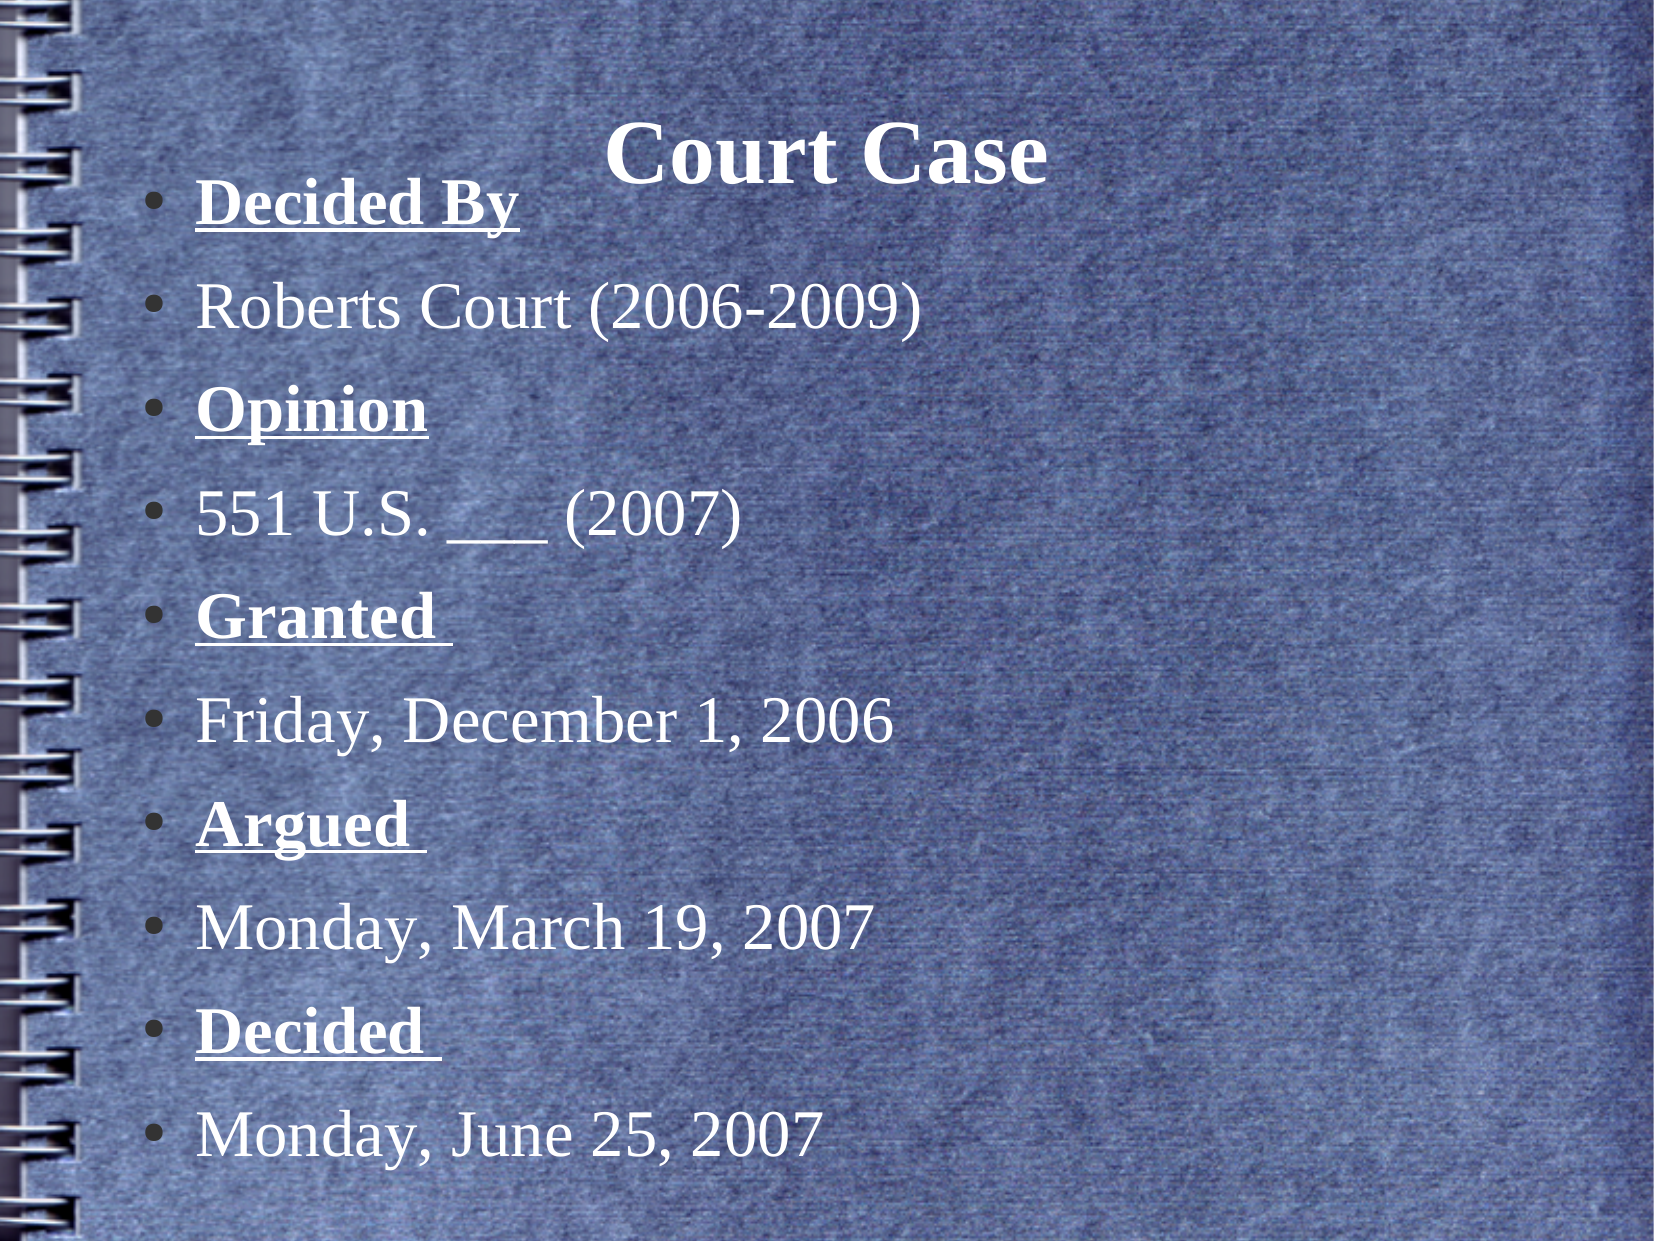

# Court Case
Decided By
Roberts Court (2006-2009)
Opinion
551 U.S. ___ (2007)
Granted
Friday, December 1, 2006
Argued
Monday, March 19, 2007
Decided
Monday, June 25, 2007